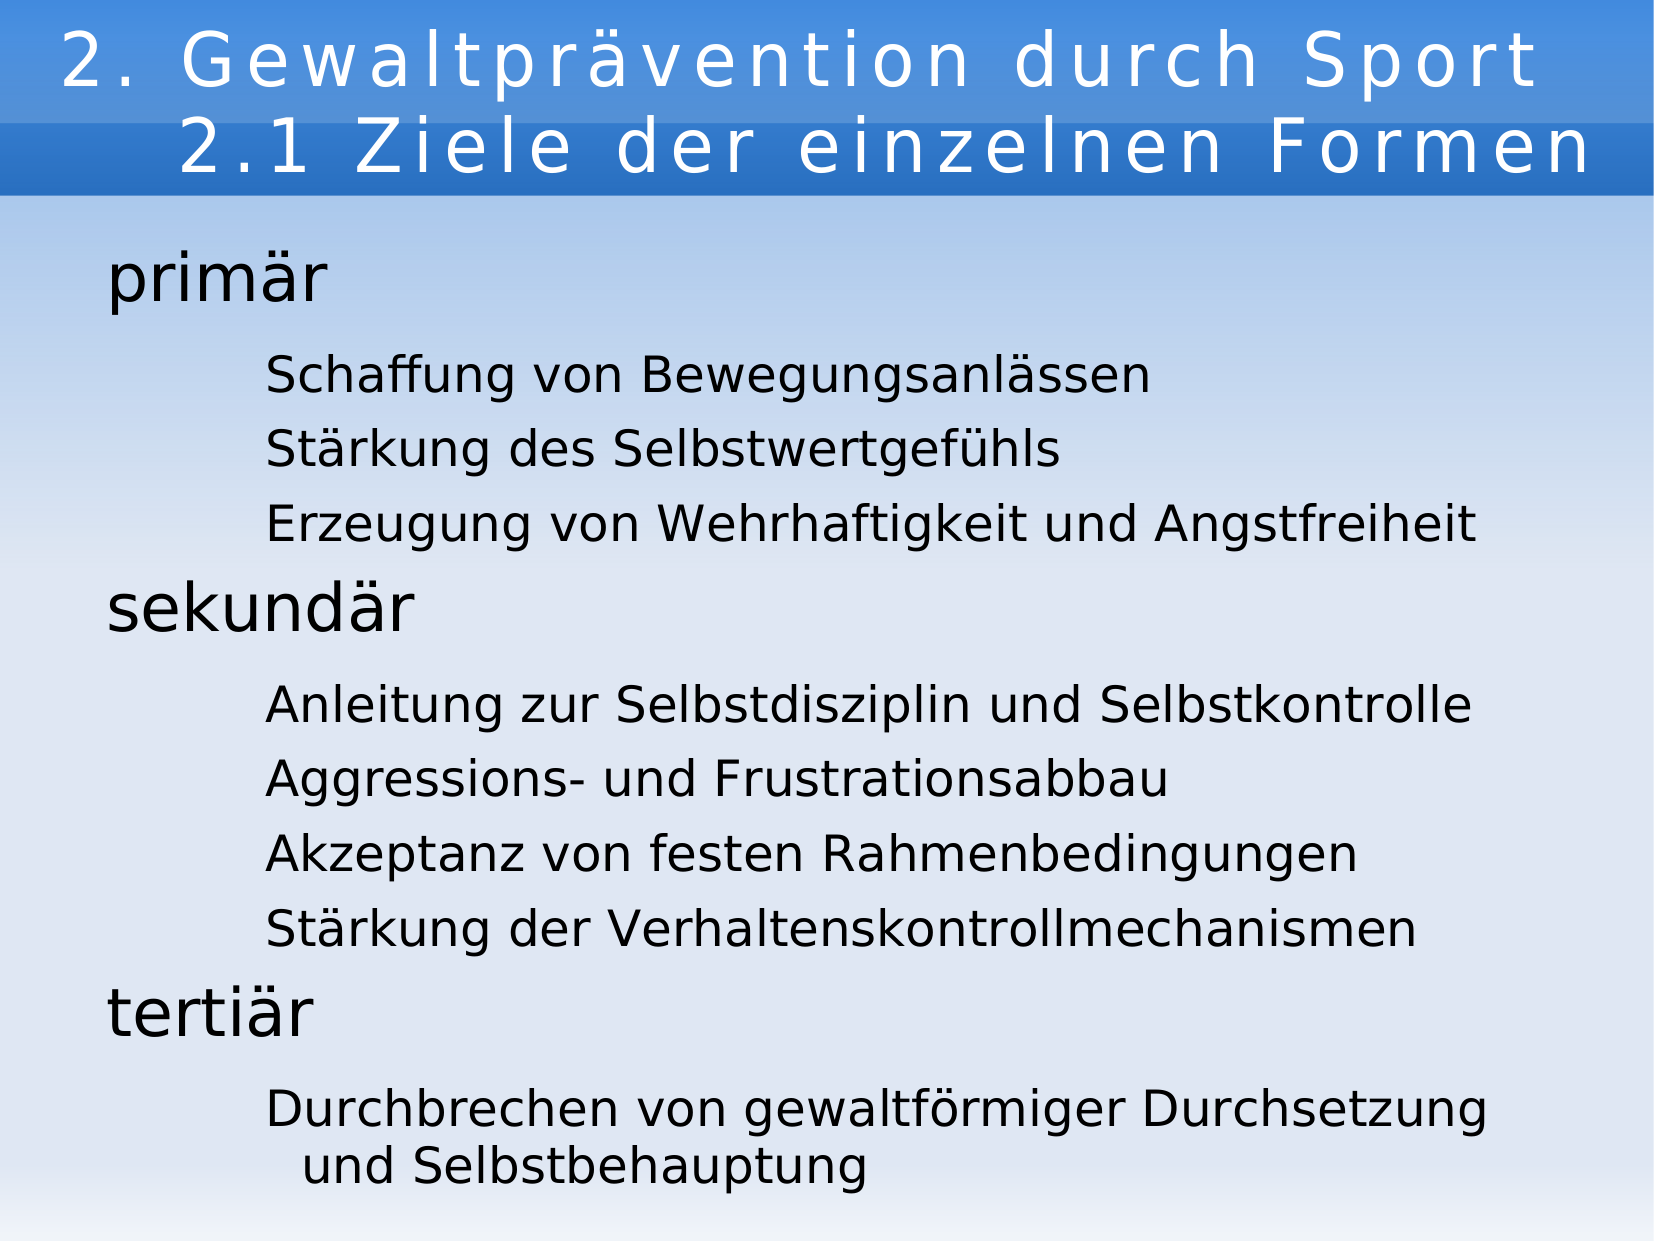

# 2. Gewaltprävention durch Sport 2.1 Ziele der einzelnen Formen
primär
Schaffung von Bewegungsanlässen
Stärkung des Selbstwertgefühls
Erzeugung von Wehrhaftigkeit und Angstfreiheit
sekundär
Anleitung zur Selbstdisziplin und Selbstkontrolle
Aggressions- und Frustrationsabbau
Akzeptanz von festen Rahmenbedingungen
Stärkung der Verhaltenskontrollmechanismen
tertiär
Durchbrechen von gewaltförmiger Durchsetzung und Selbstbehauptung